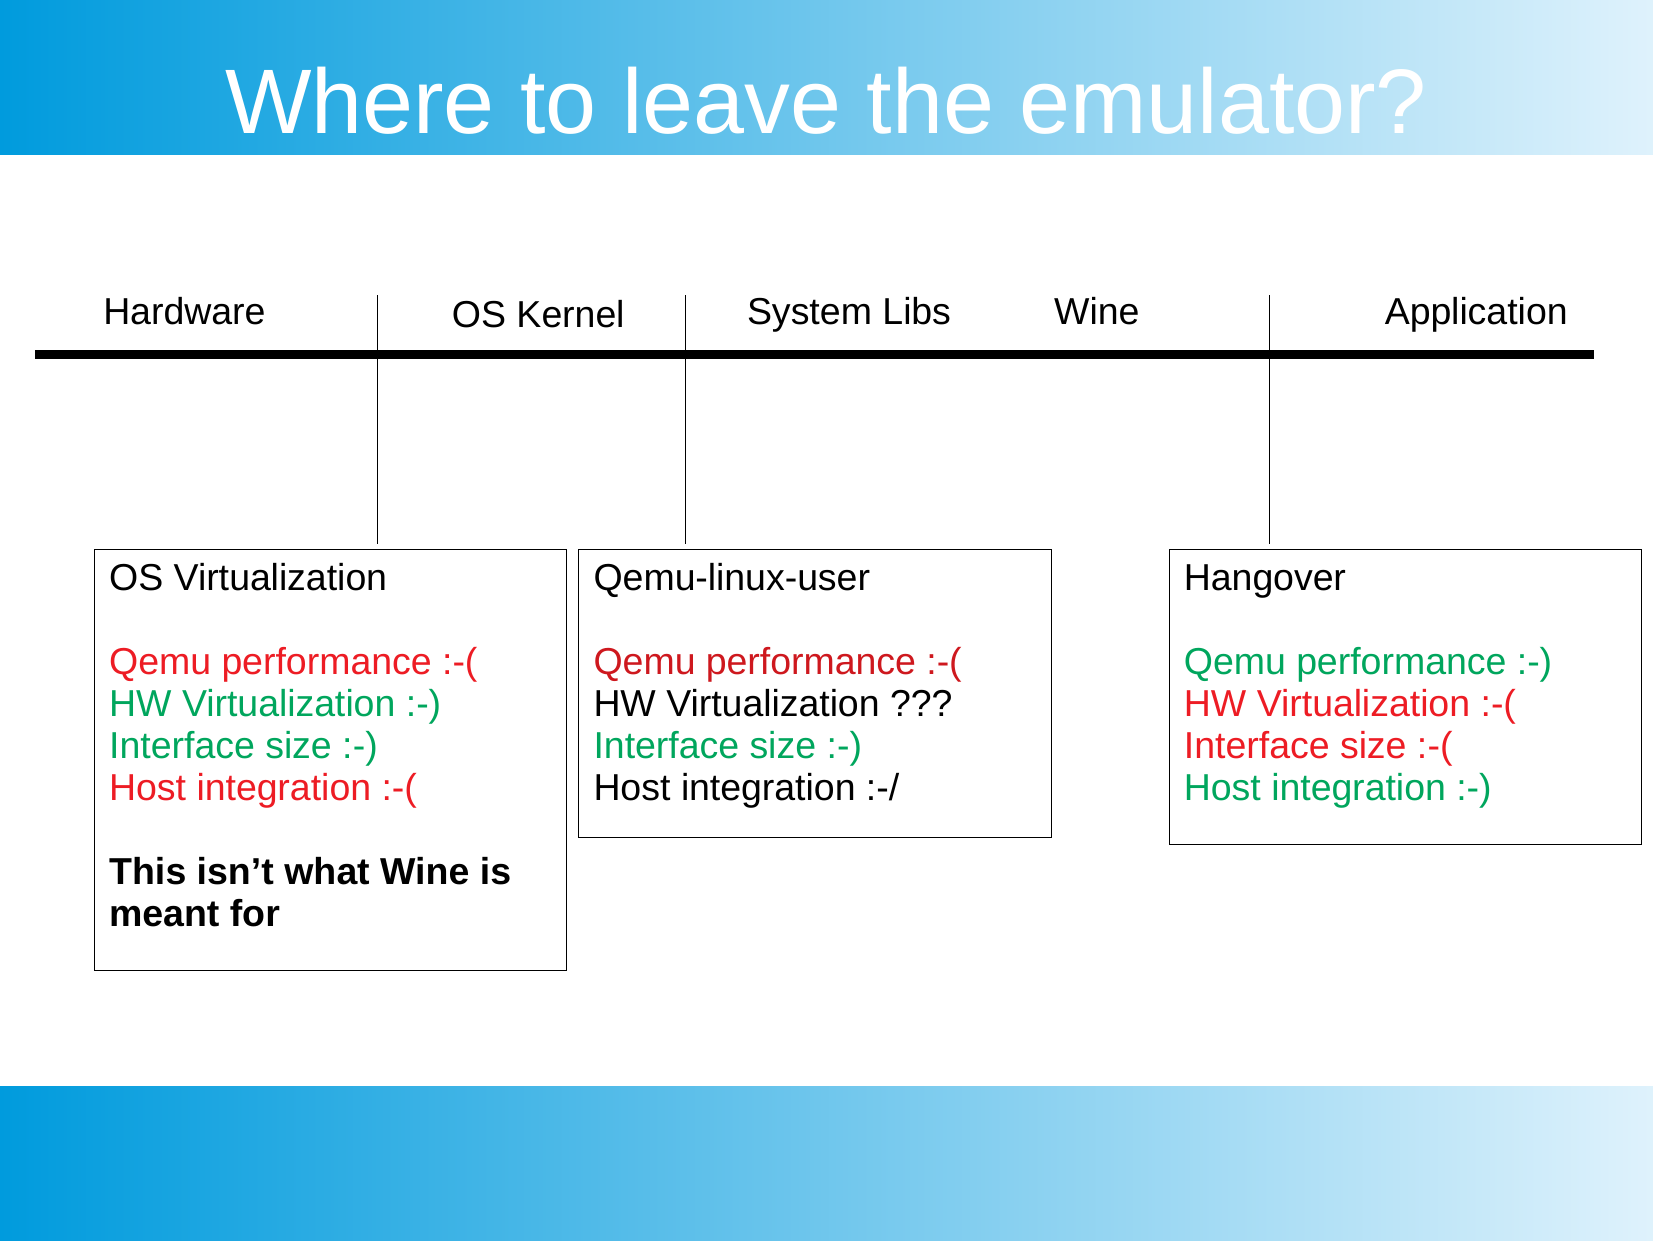

# Where to leave the emulator?
Hardware
System Libs
Wine
Application
OS Kernel
Hangover
Qemu performance :-)
HW Virtualization :-(
Interface size :-(
Host integration :-)
OS Virtualization
Qemu performance :-(
HW Virtualization :-)
Interface size :-)
Host integration :-(
This isn’t what Wine is meant for
Qemu-linux-user
Qemu performance :-(
HW Virtualization ???
Interface size :-)
Host integration :-/